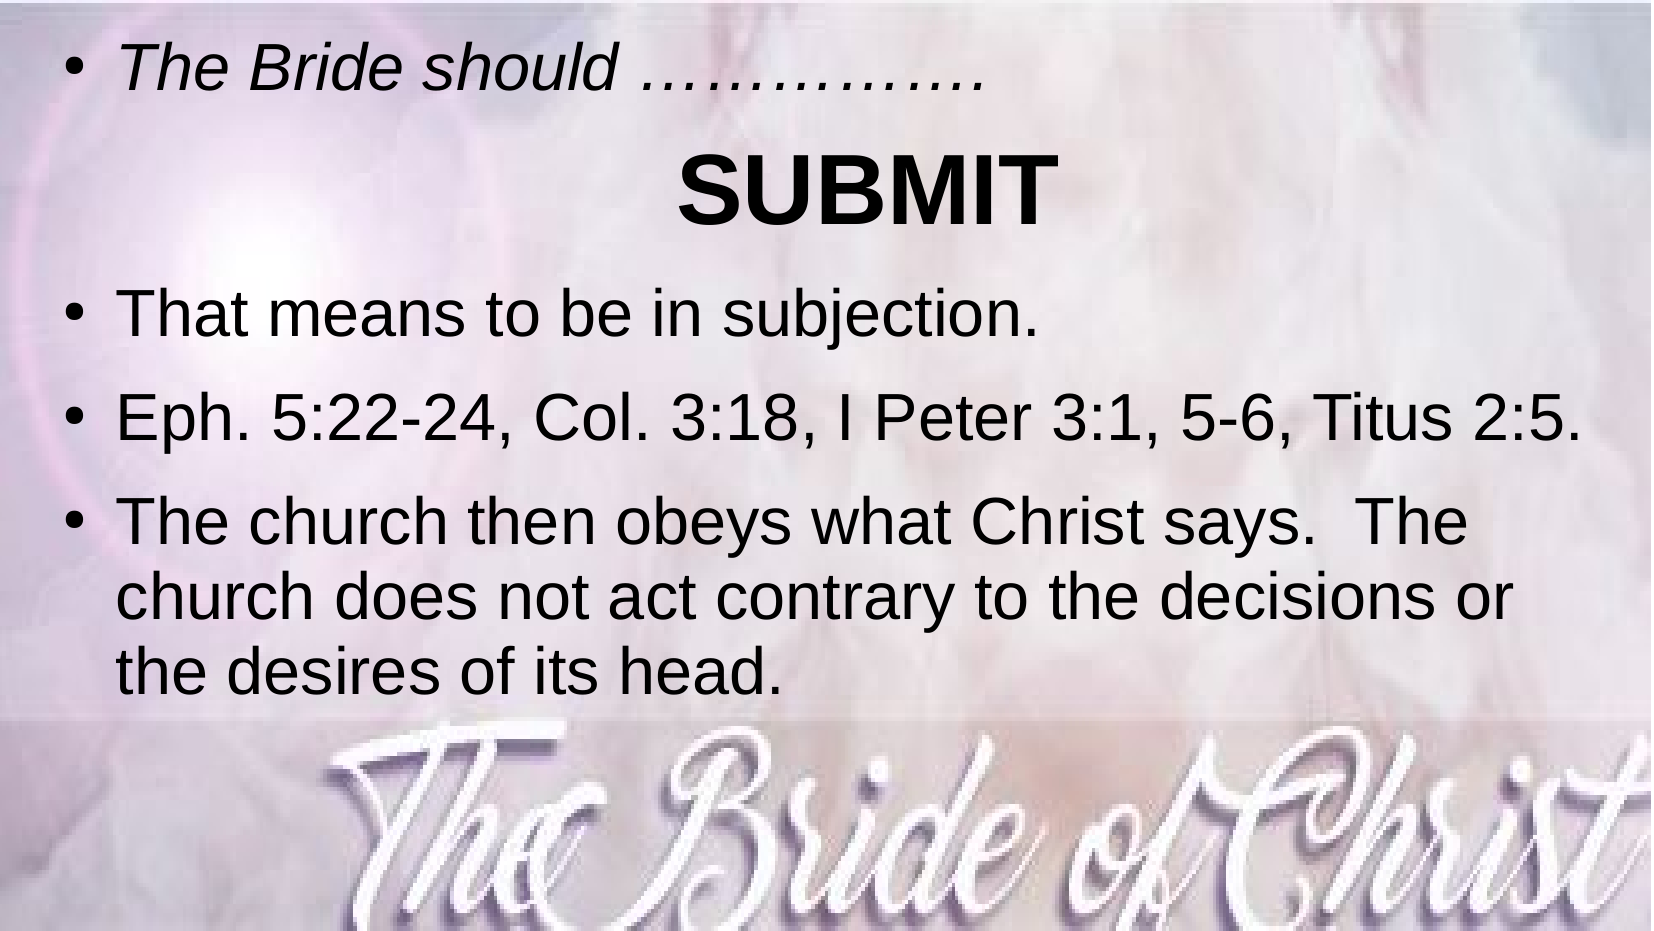

# The Bride should …………….
SUBMIT
That means to be in subjection.
Eph. 5:22-24, Col. 3:18, I Peter 3:1, 5-6, Titus 2:5.
The church then obeys what Christ says. The church does not act contrary to the decisions or the desires of its head.